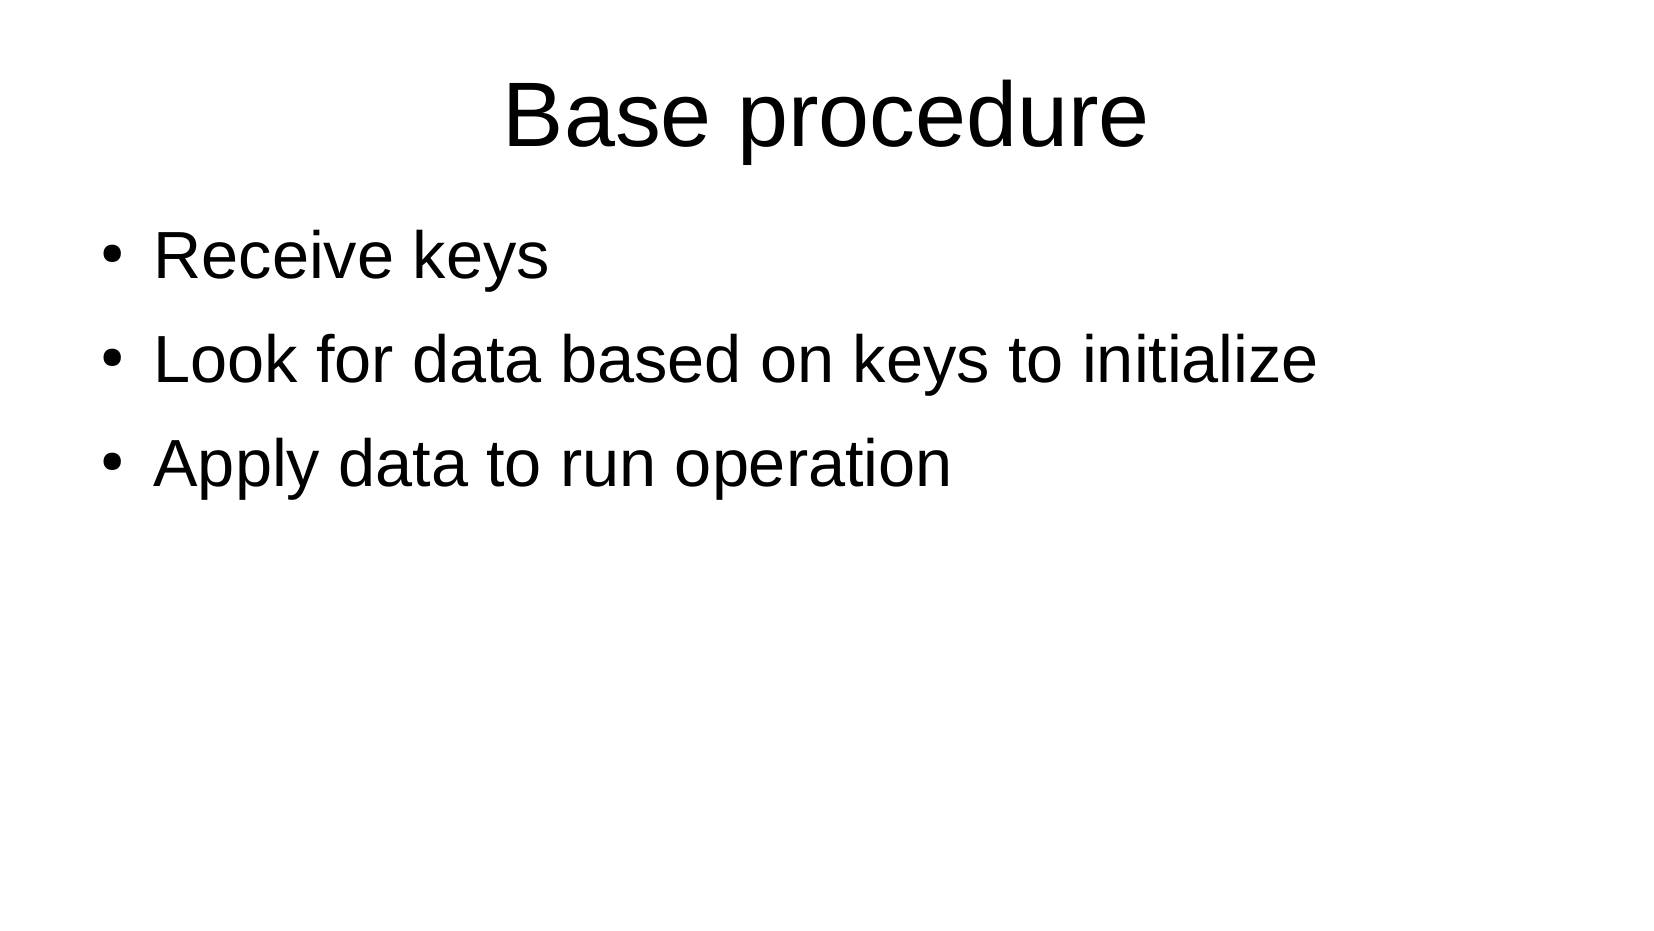

# Base procedure
Receive keys
Look for data based on keys to initialize
Apply data to run operation